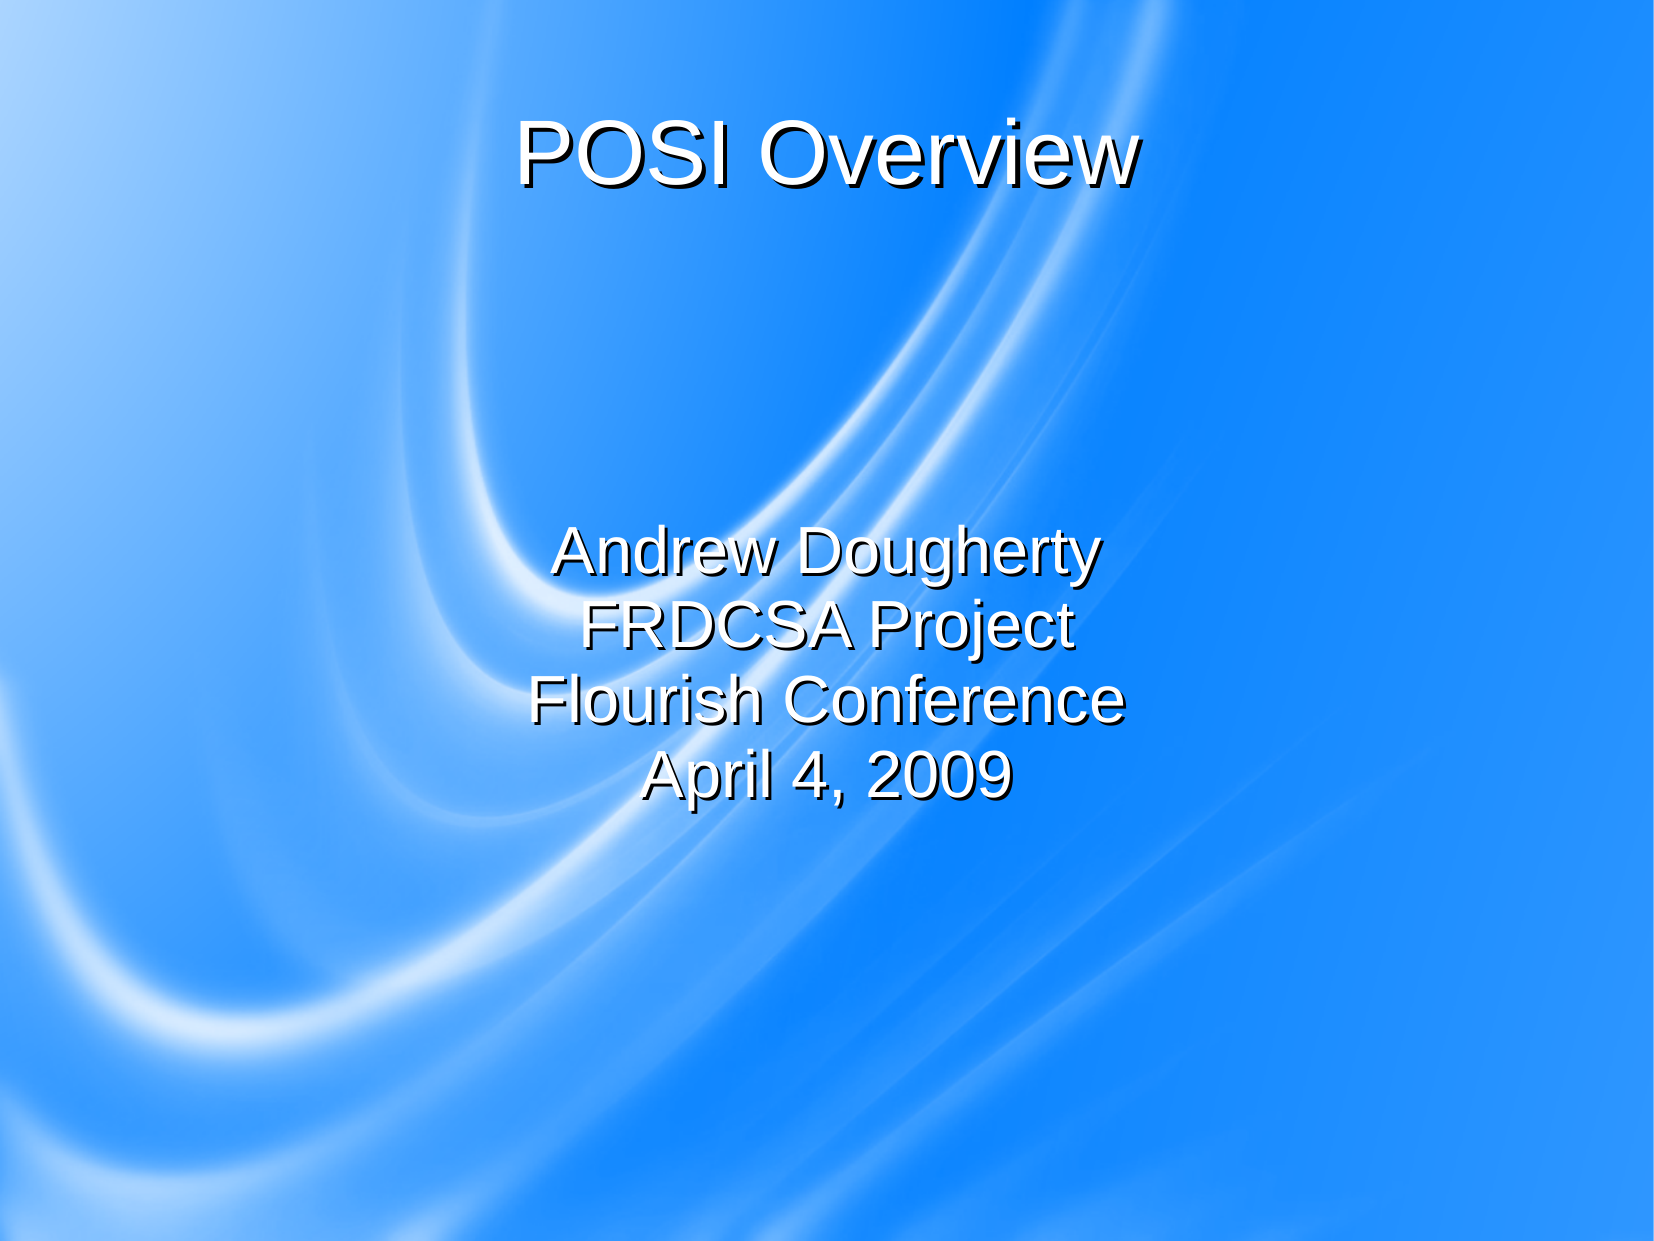

# POSI Overview
Andrew Dougherty
FRDCSA Project
Flourish Conference
April 4, 2009